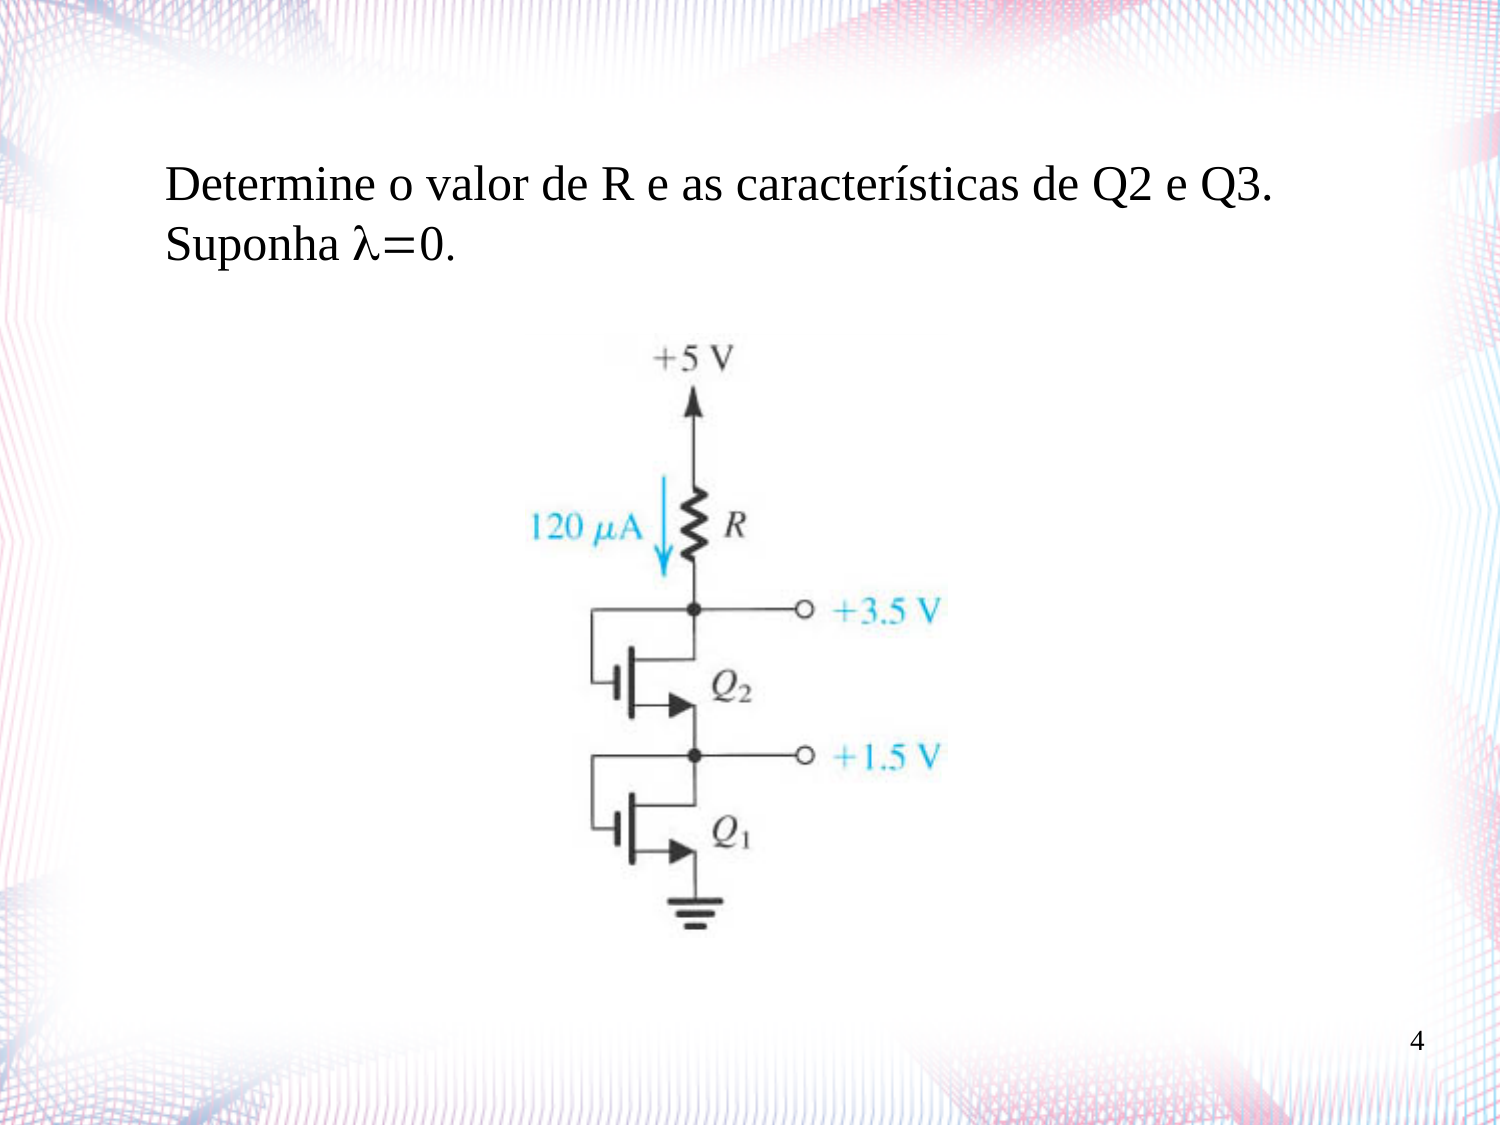

Determine o valor de R e as características de Q2 e Q3. Suponha l=0.
4